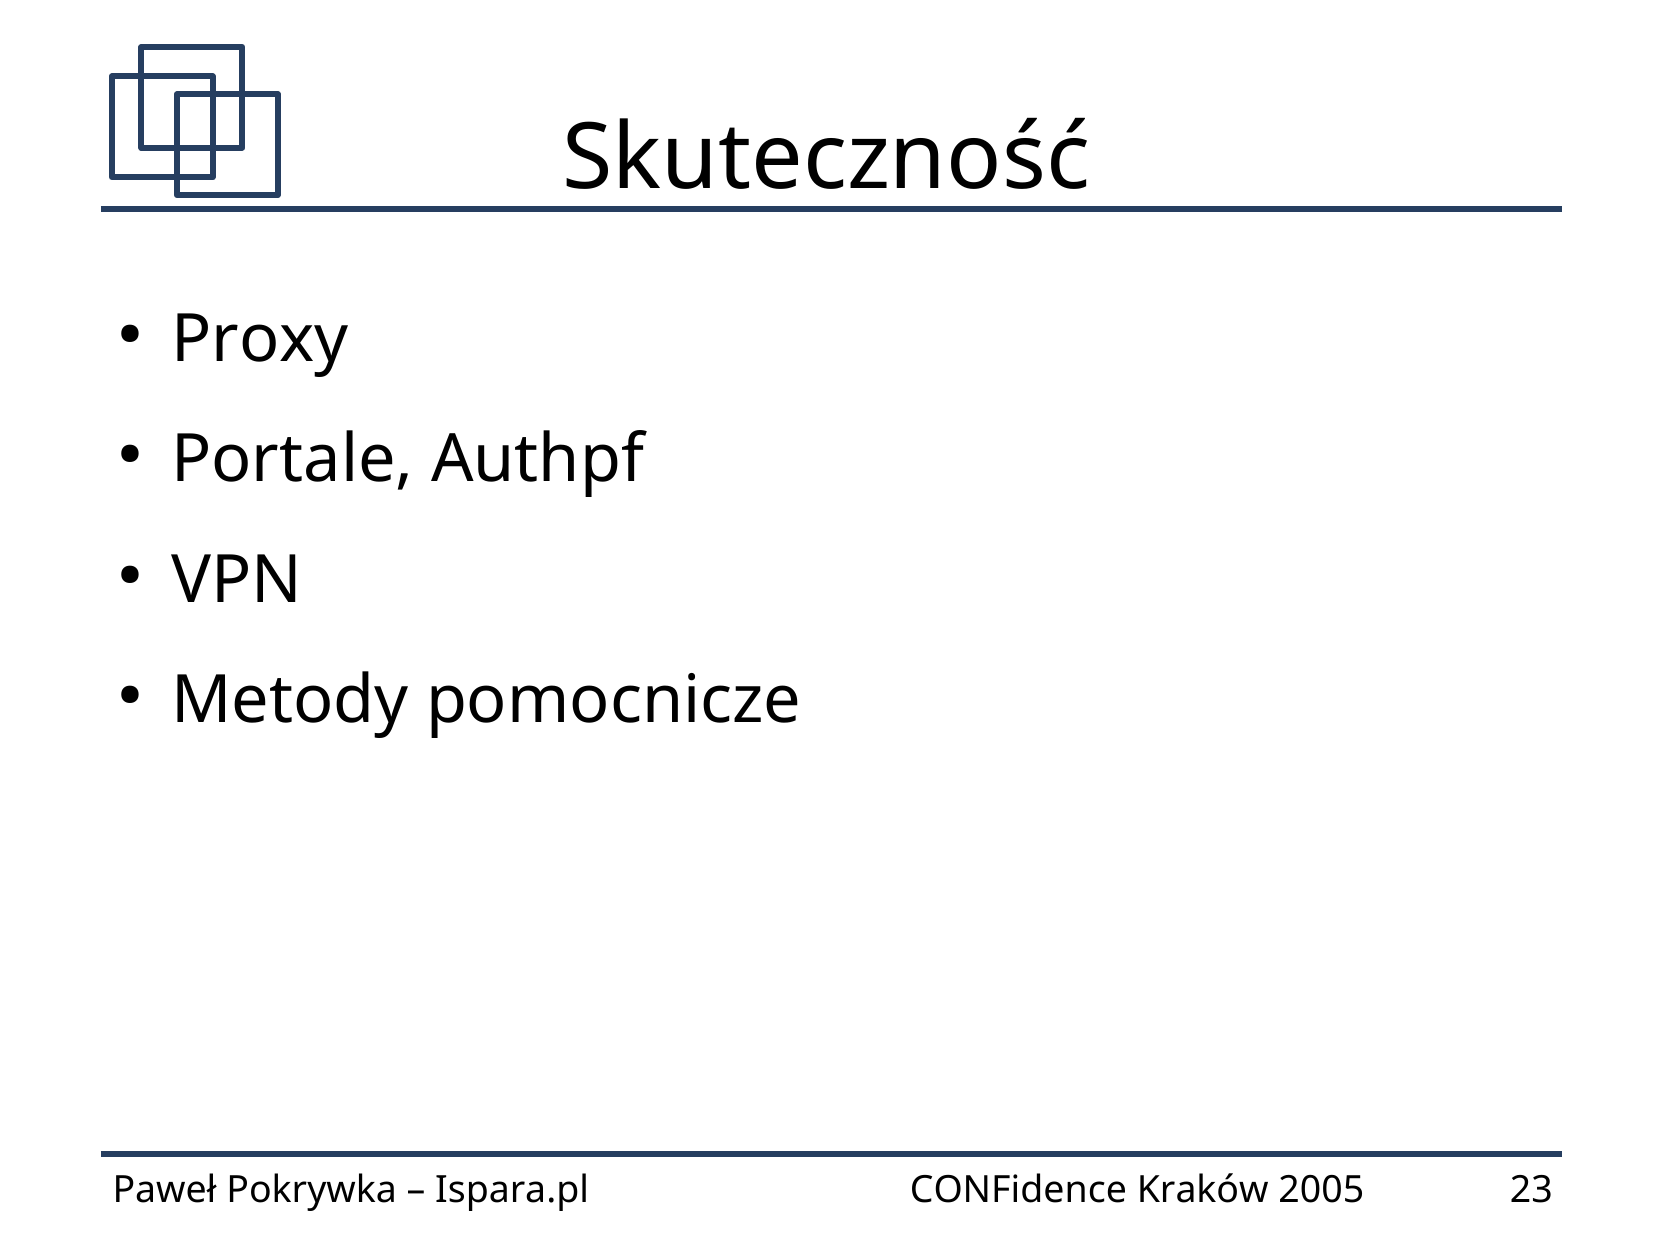

# Skuteczność
Proxy
Portale, Authpf
VPN
Metody pomocnicze